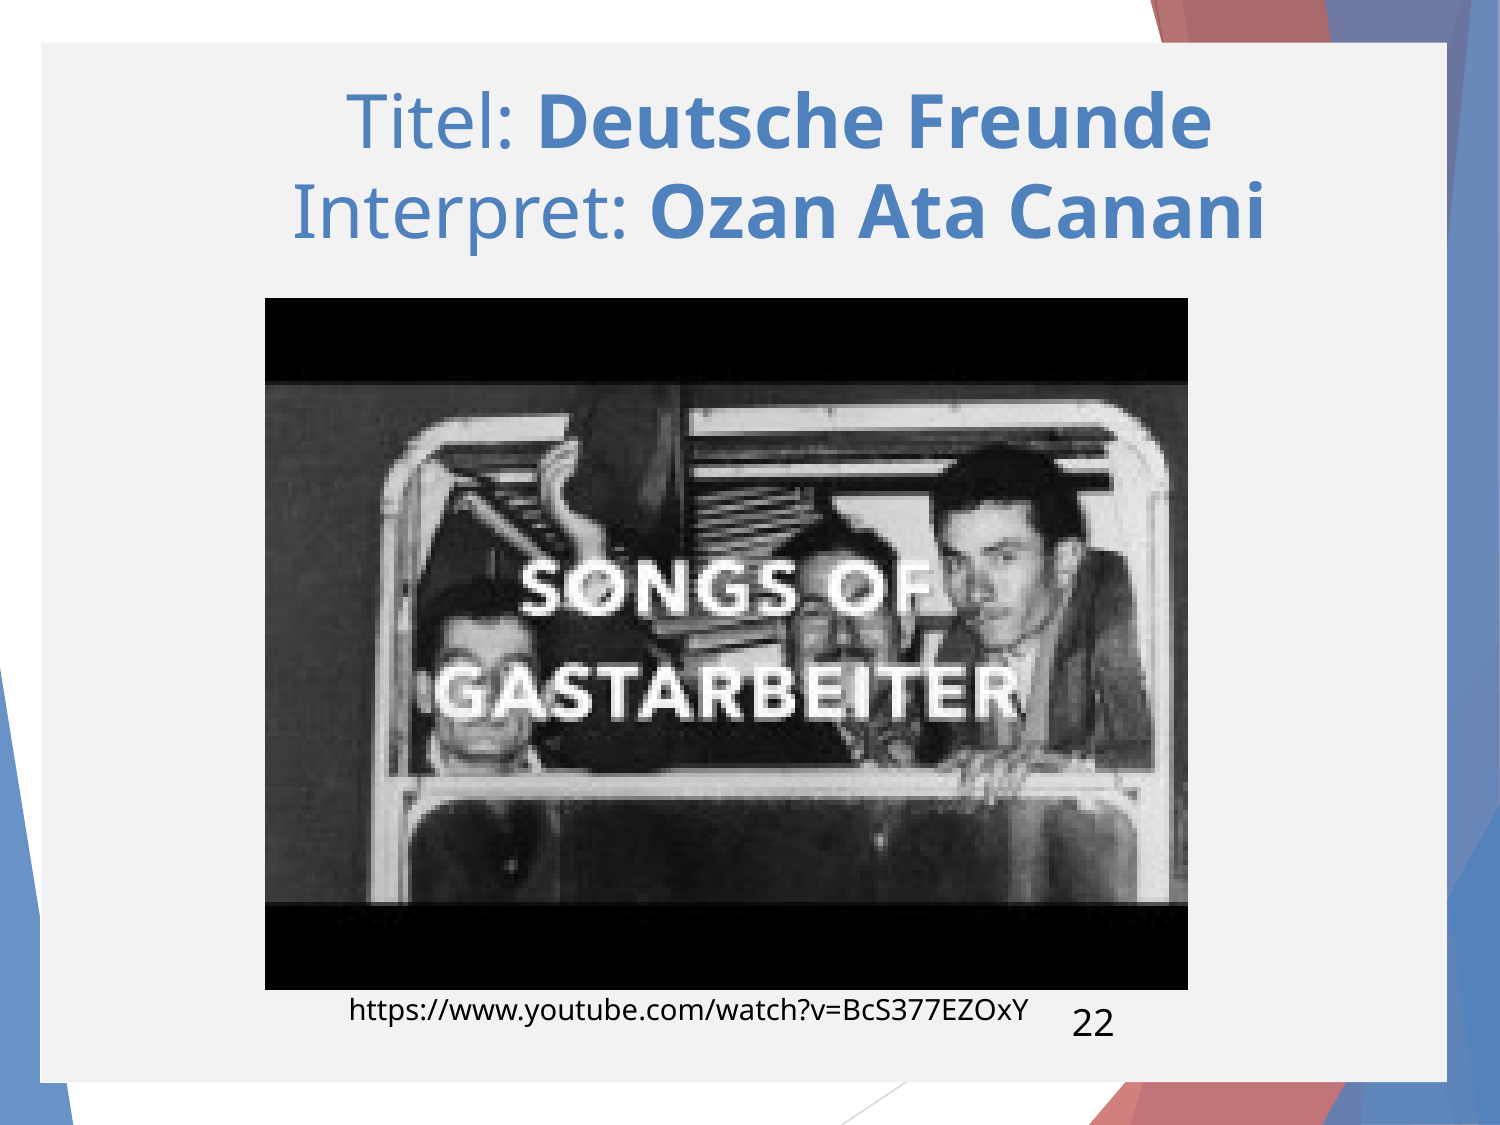

# Titel: Deutsche Freunde Interpret: Ozan Ata Canani
https://www.youtube.com/watch?v=BcS377EZOxY